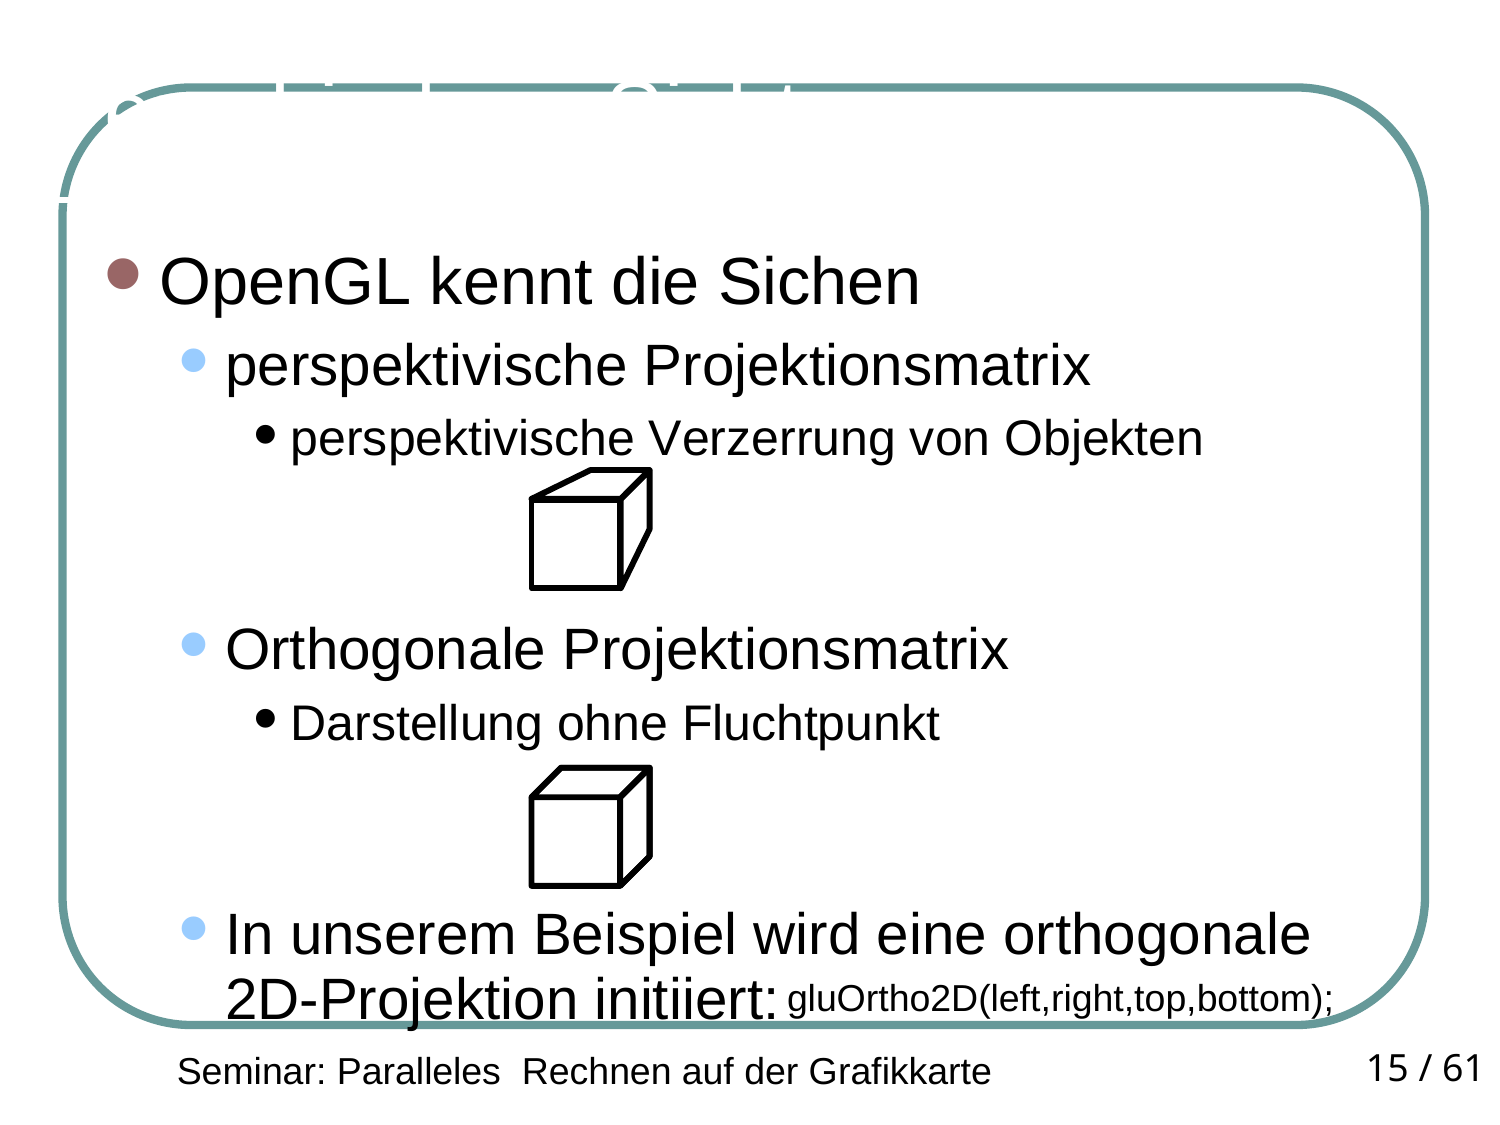

# Verschiedene Sichten
OpenGL kennt die Sichen
perspektivische Projektionsmatrix
perspektivische Verzerrung von Objekten
Orthogonale Projektionsmatrix
Darstellung ohne Fluchtpunkt
In unserem Beispiel wird eine orthogonale 2D-Projektion initiiert:
 gluOrtho2D(left,right,top,bottom);
Seminar: Paralleles Rechnen auf der Grafikkarte
15